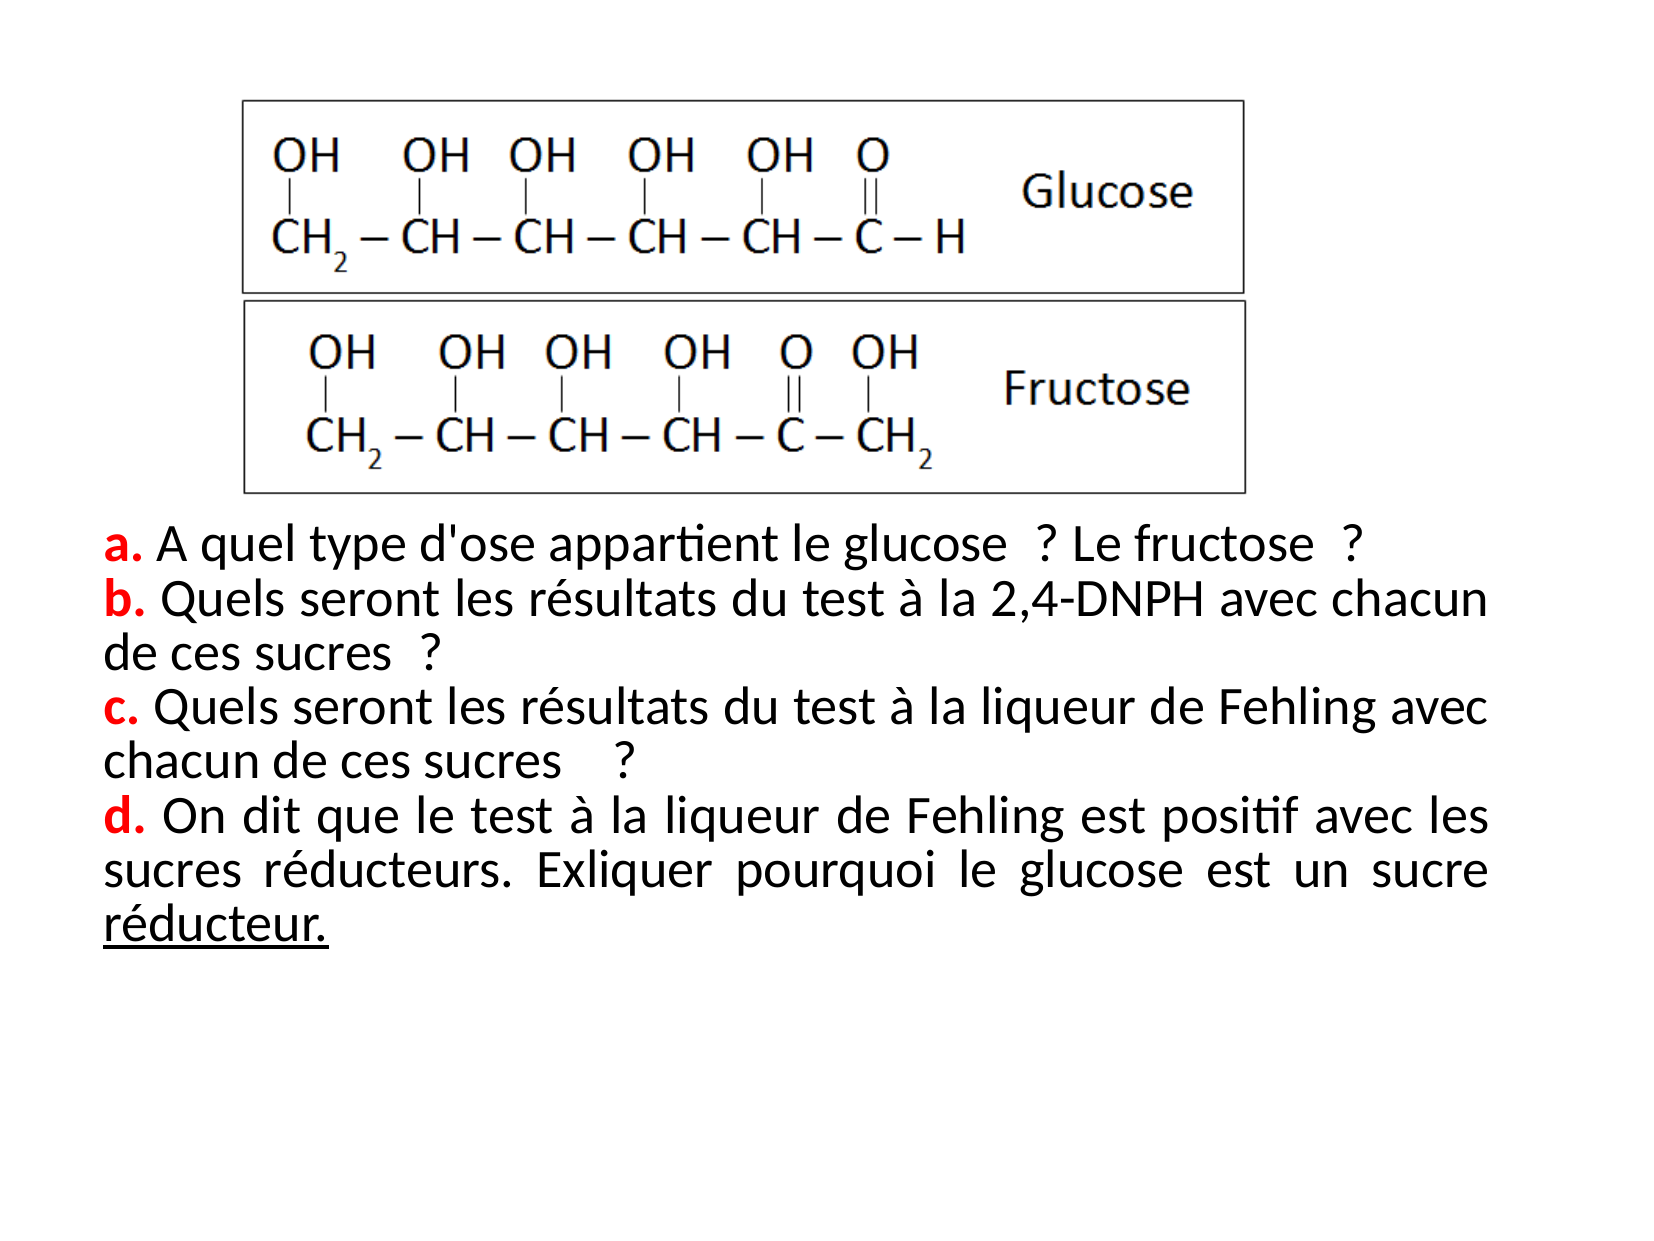

a. A quel type d'ose appartient le glucose  ? Le fructose  ?
b. Quels seront les résultats du test à la 2,4-DNPH avec chacun de ces sucres  ?
c. Quels seront les résultats du test à la liqueur de Fehling avec chacun de ces sucres    ?
d. On dit que le test à la liqueur de Fehling est positif avec les sucres réducteurs. Exliquer pourquoi le glucose est un sucre réducteur.